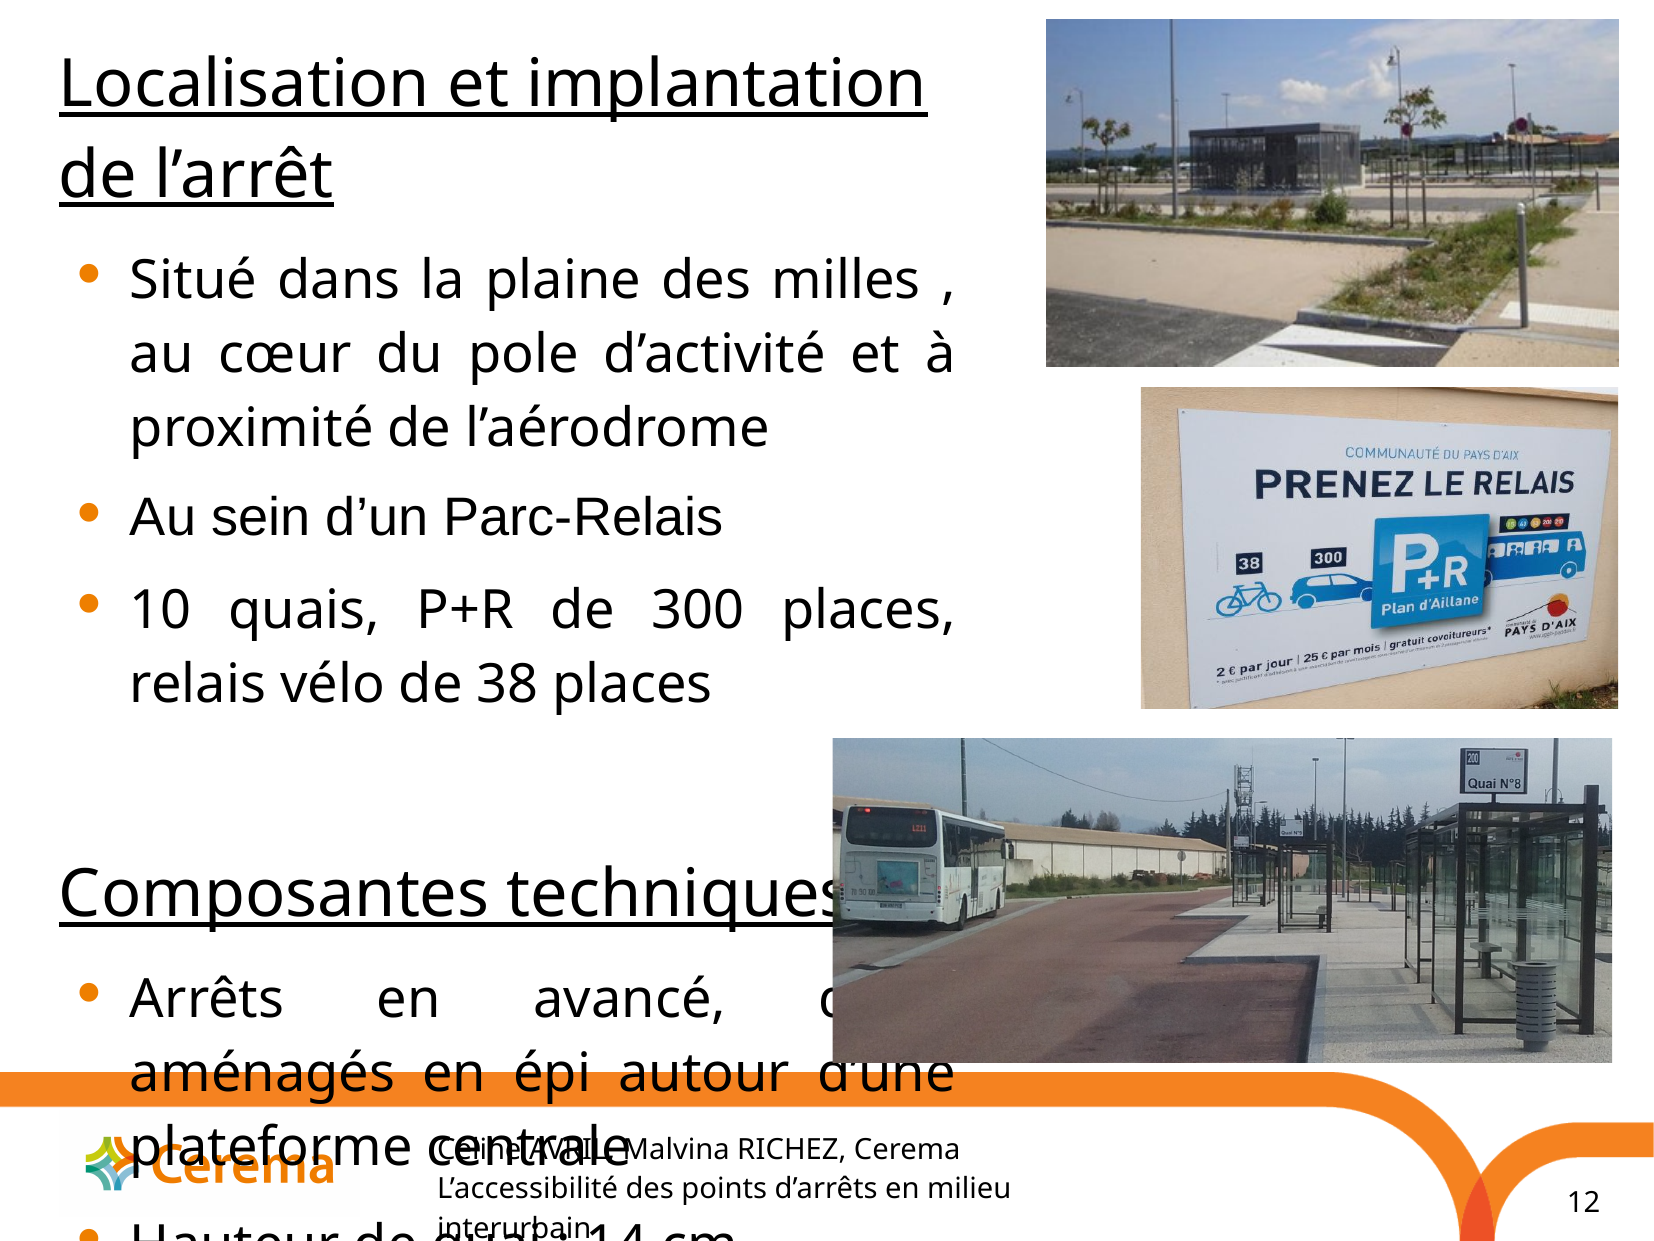

# Localisation et implantation de l’arrêt
Situé dans la plaine des milles , au cœur du pole d’activité et à proximité de l’aérodrome
Au sein d’un Parc-Relais
10 quais, P+R de 300 places, relais vélo de 38 places
Composantes techniques
Arrêts en avancé, quais aménagés en épi autour d’une plateforme centrale
Hauteur de quai : 14 cm
Revêtement contrasté
Traversées accessibles
12